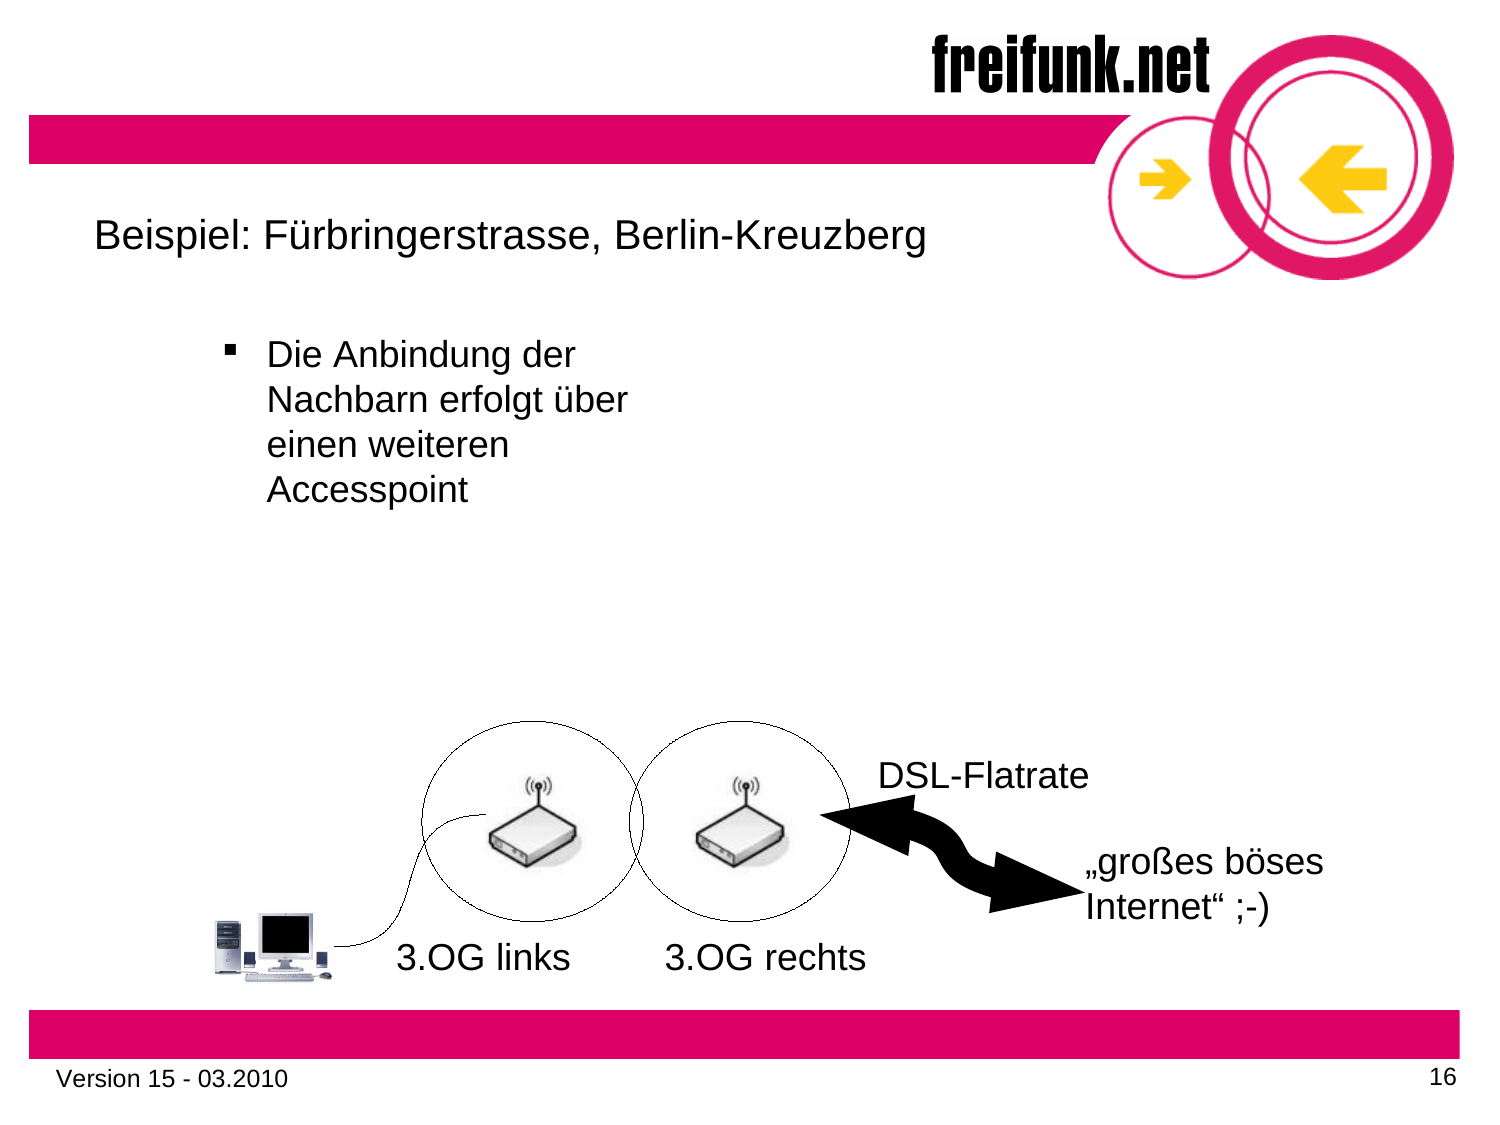

Die Anbindung der Nachbarn erfolgt über einen weiteren Accesspoint
Beispiel: Fürbringerstrasse, Berlin-Kreuzberg
DSL-Flatrate
„großes böses
Internet“ ;-)
3.OG links
3.OG rechts
16
Version 15 - 03.2010